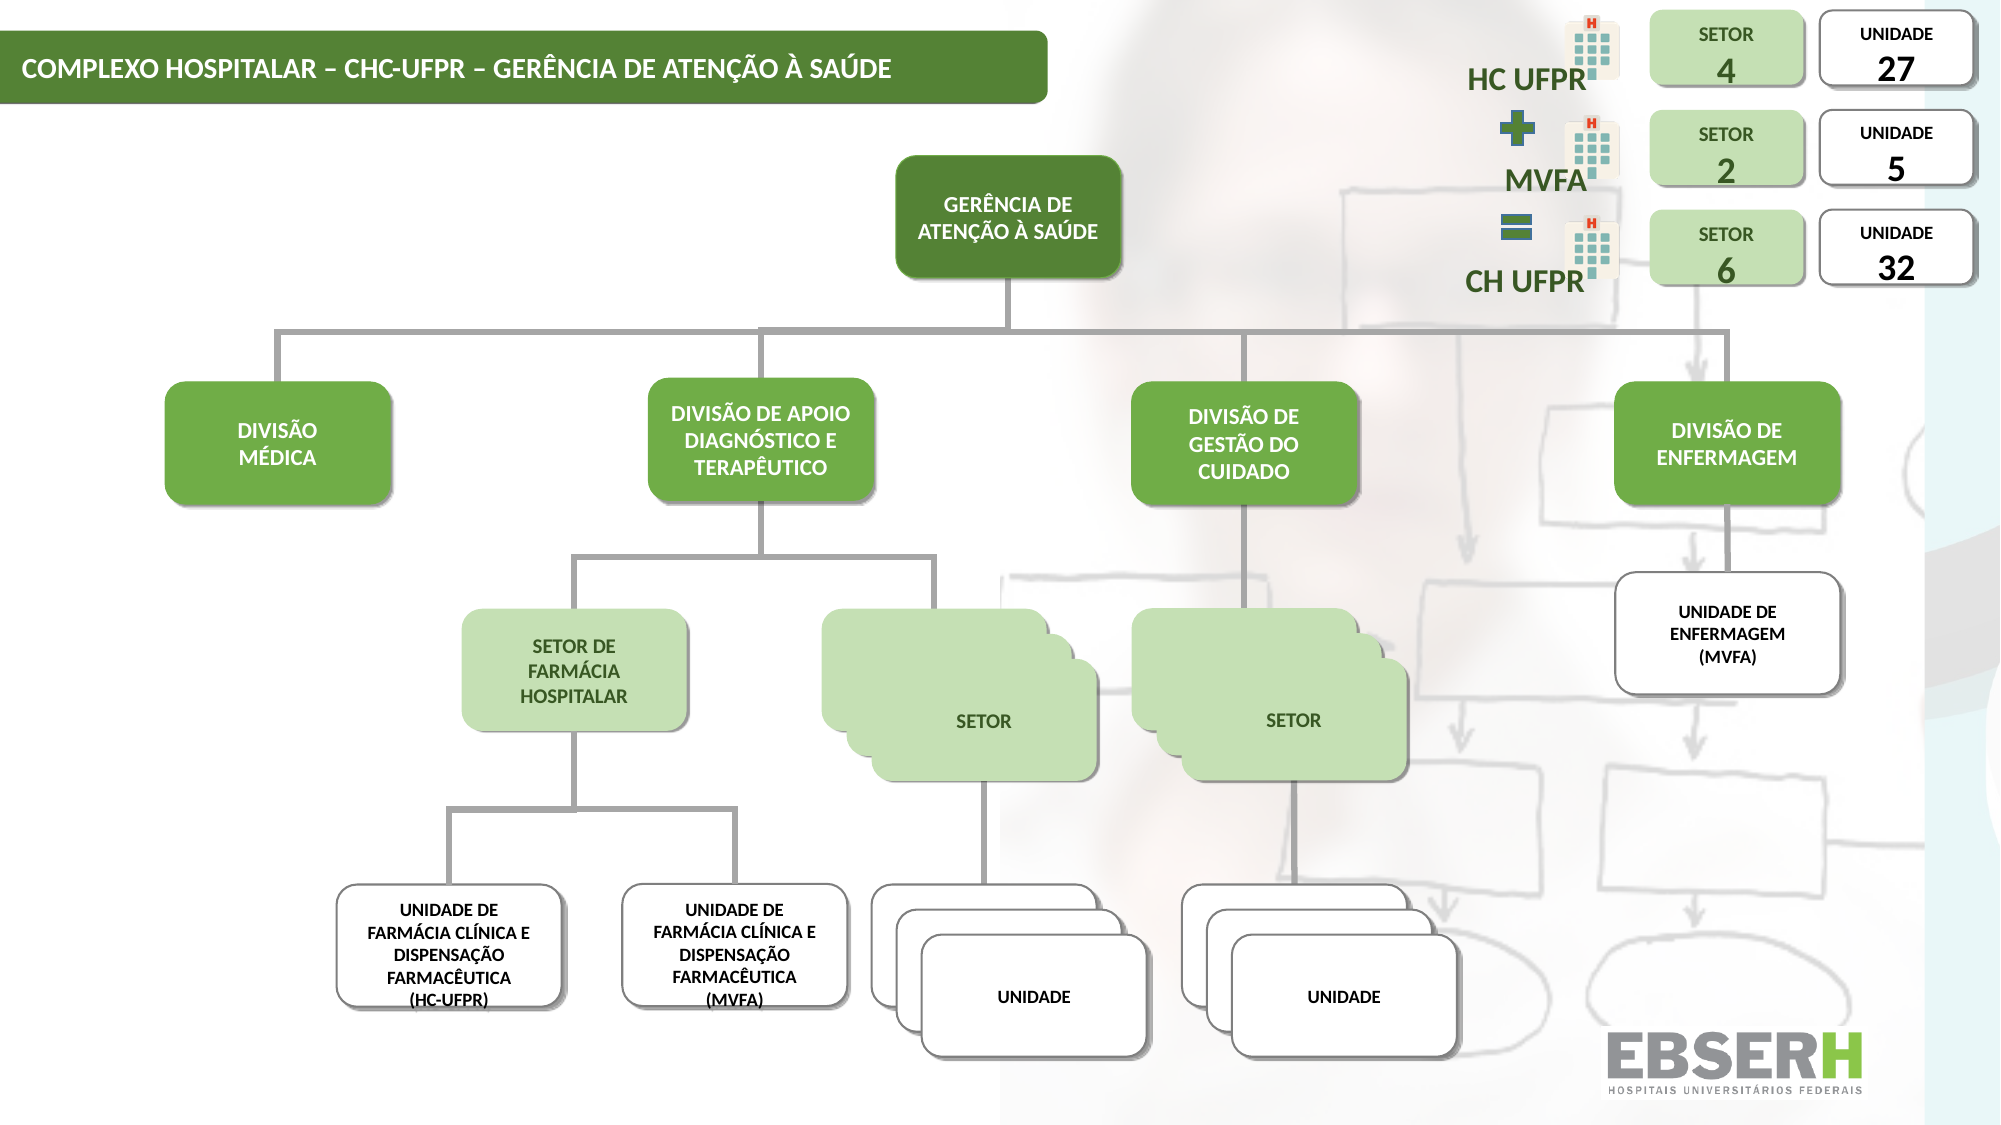

SETOR
4
UNIDADE
27
 COMPLEXO HOSPITALAR – CHC-UFPR – GERÊNCIA DE ATENÇÃO À SAÚDE
HC UFPR
SETOR
2
UNIDADE
5
MVFA
GERÊNCIA DE ATENÇÃO À SAÚDE
SETOR
6
UNIDADE
32
CH UFPR
DIVISÃO DE APOIO DIAGNÓSTICO E TERAPÊUTICO
DIVISÃO
MÉDICA
DIVISÃO DE GESTÃO DO CUIDADO
DIVISÃO DE ENFERMAGEM
UNIDADE DE ENFERMAGEM
(MVFA)
SETOR DE
FARMÁCIA HOSPITALAR
SETOR
SETOR
UNIDADE DE FARMÁCIA CLÍNICA E DISPENSAÇÃO FARMACÊUTICA
(MVFA)
UNIDADE DE FARMÁCIA CLÍNICA E DISPENSAÇÃO FARMACÊUTICA
(HC-UFPR)
UNIDADE
UNIDADE